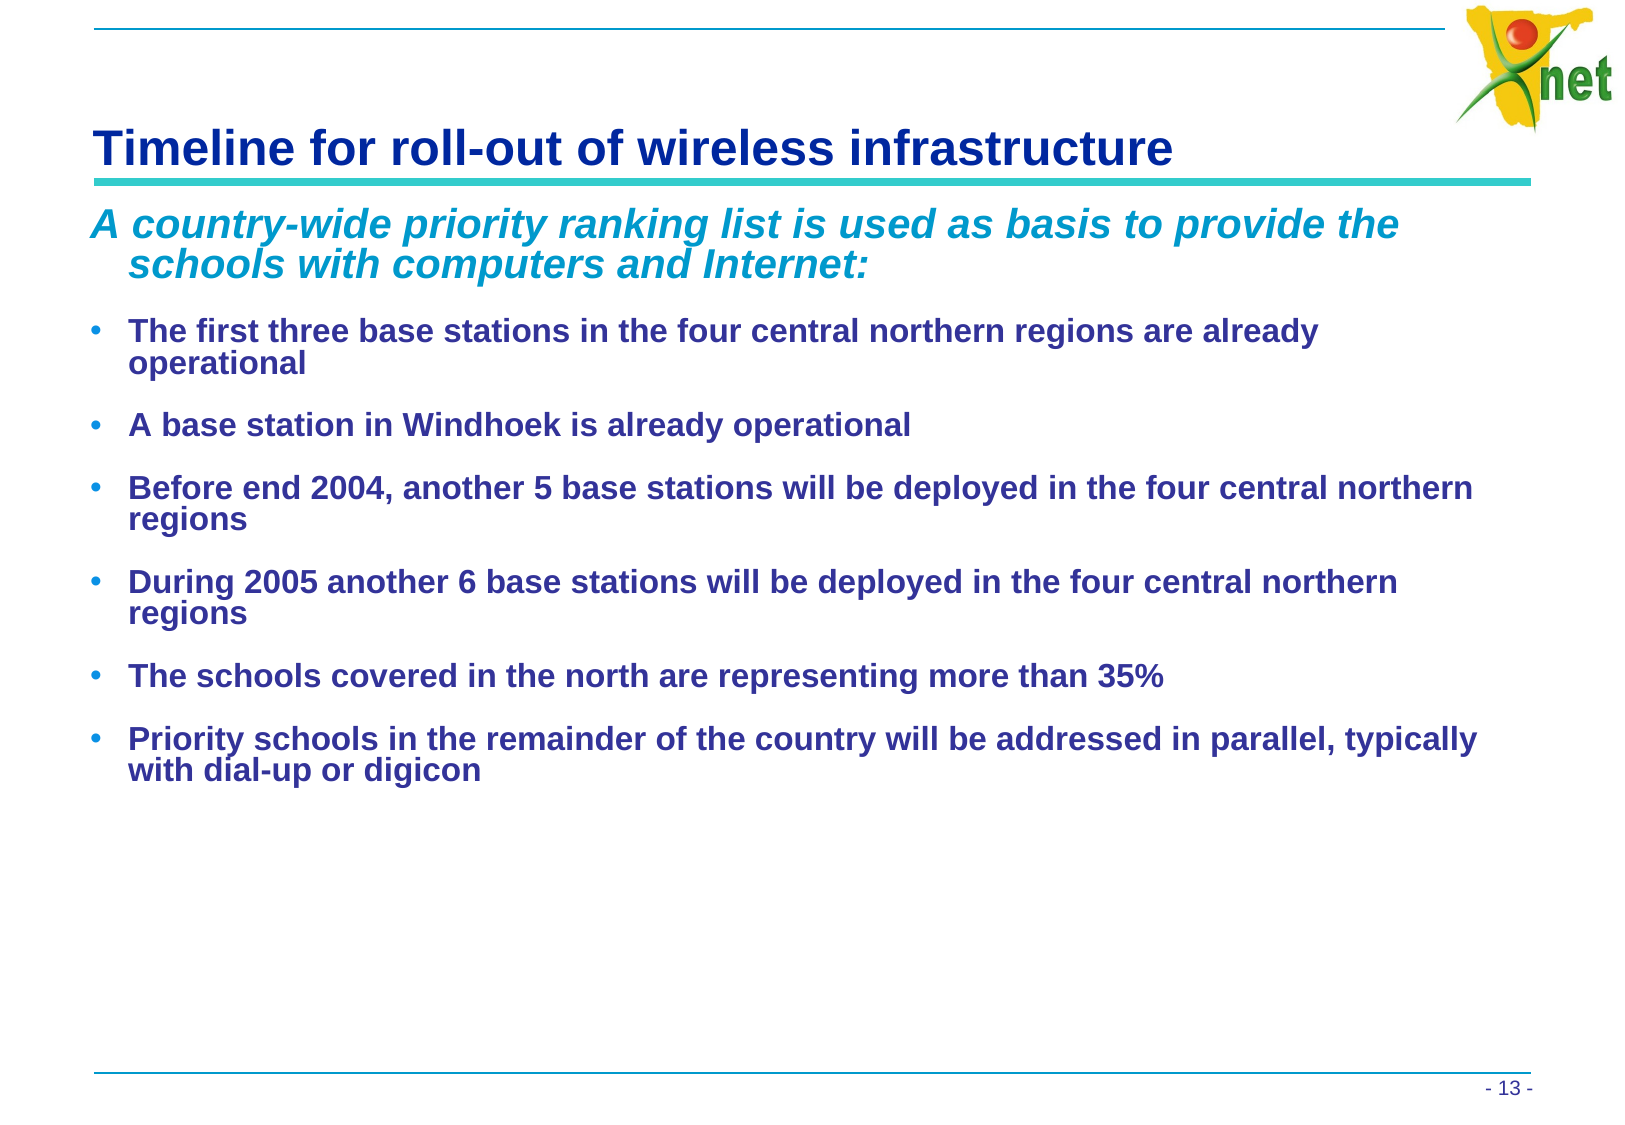

# Timeline for roll-out of wireless infrastructure
A country-wide priority ranking list is used as basis to provide the schools with computers and Internet:
The first three base stations in the four central northern regions are already operational
A base station in Windhoek is already operational
Before end 2004, another 5 base stations will be deployed in the four central northern regions
During 2005 another 6 base stations will be deployed in the four central northern regions
The schools covered in the north are representing more than 35%
Priority schools in the remainder of the country will be addressed in parallel, typically with dial-up or digicon